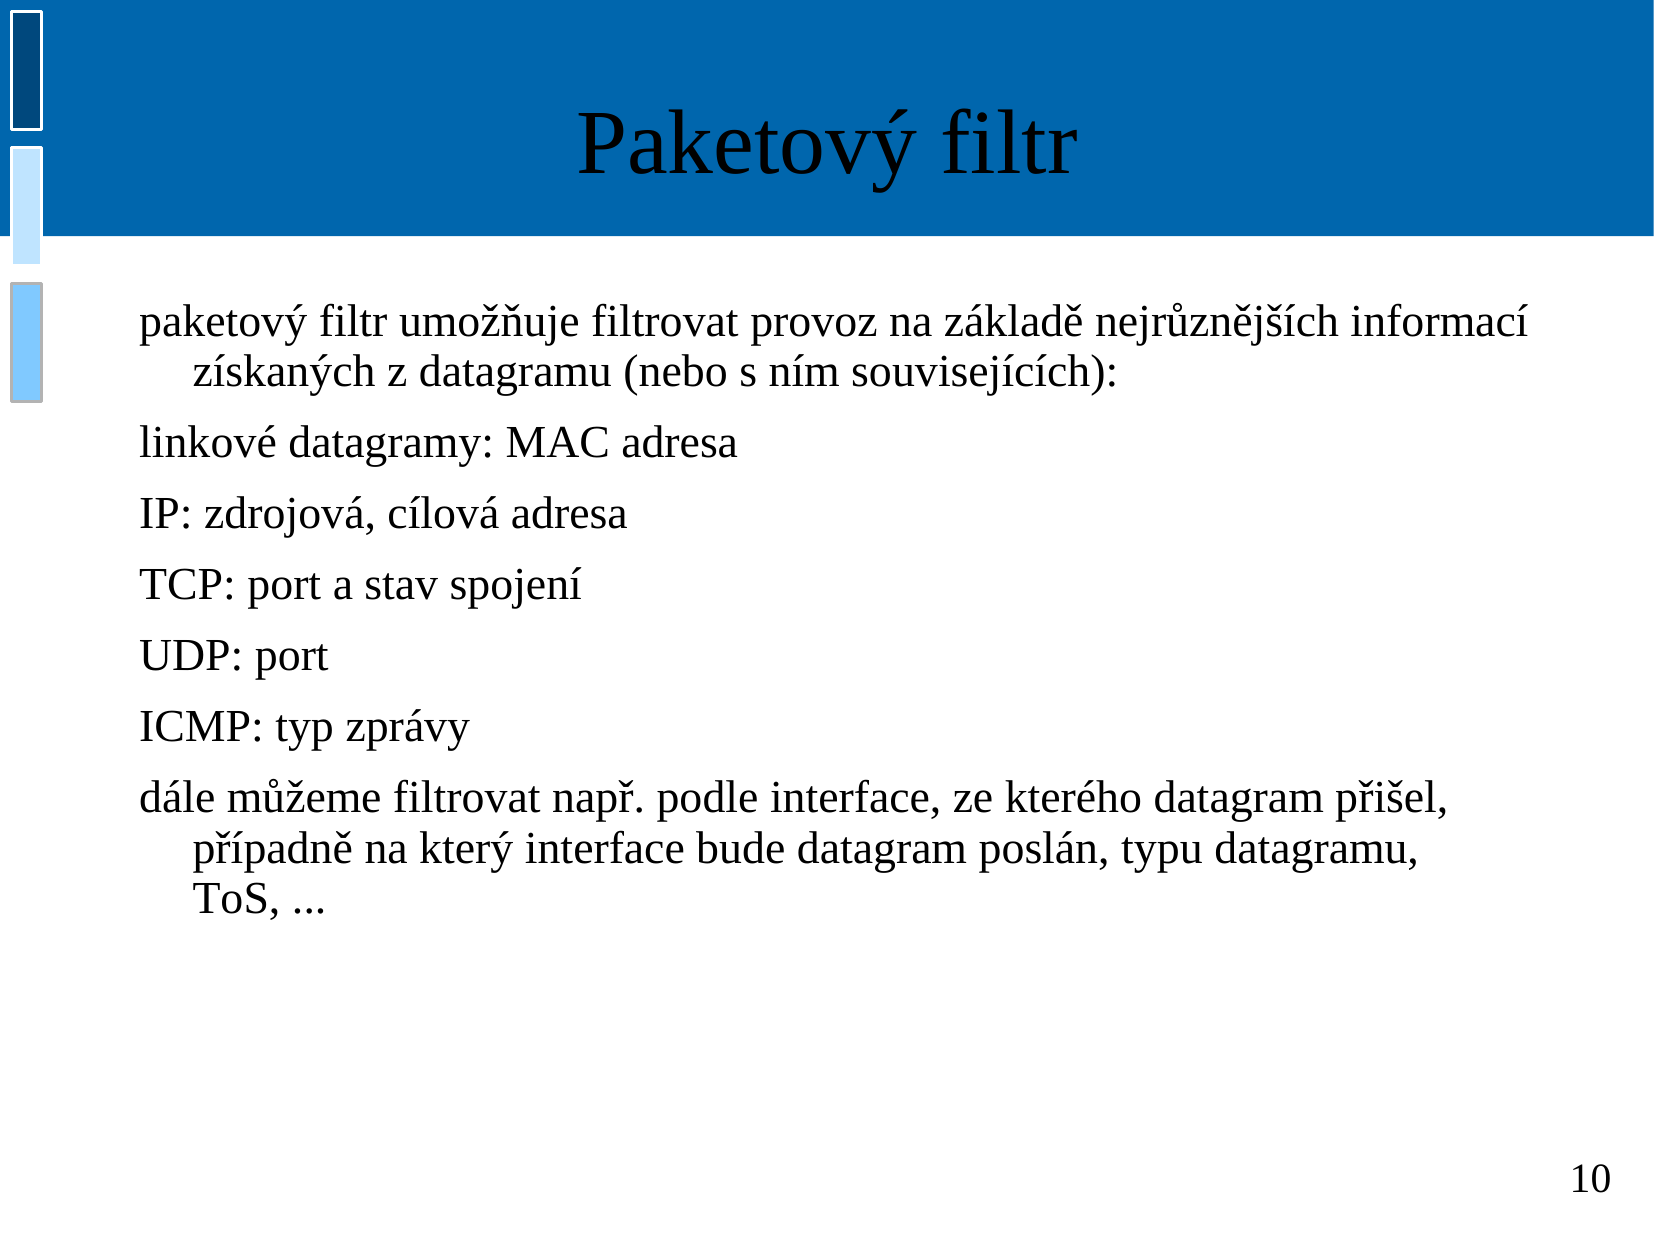

# Paketový filtr
paketový filtr umožňuje filtrovat provoz na základě nejrůznějších informací získaných z datagramu (nebo s ním souvisejících):
linkové datagramy: MAC adresa
IP: zdrojová, cílová adresa
TCP: port a stav spojení
UDP: port
ICMP: typ zprávy
dále můžeme filtrovat např. podle interface, ze kterého datagram přišel, případně na který interface bude datagram poslán, typu datagramu, ToS, ...